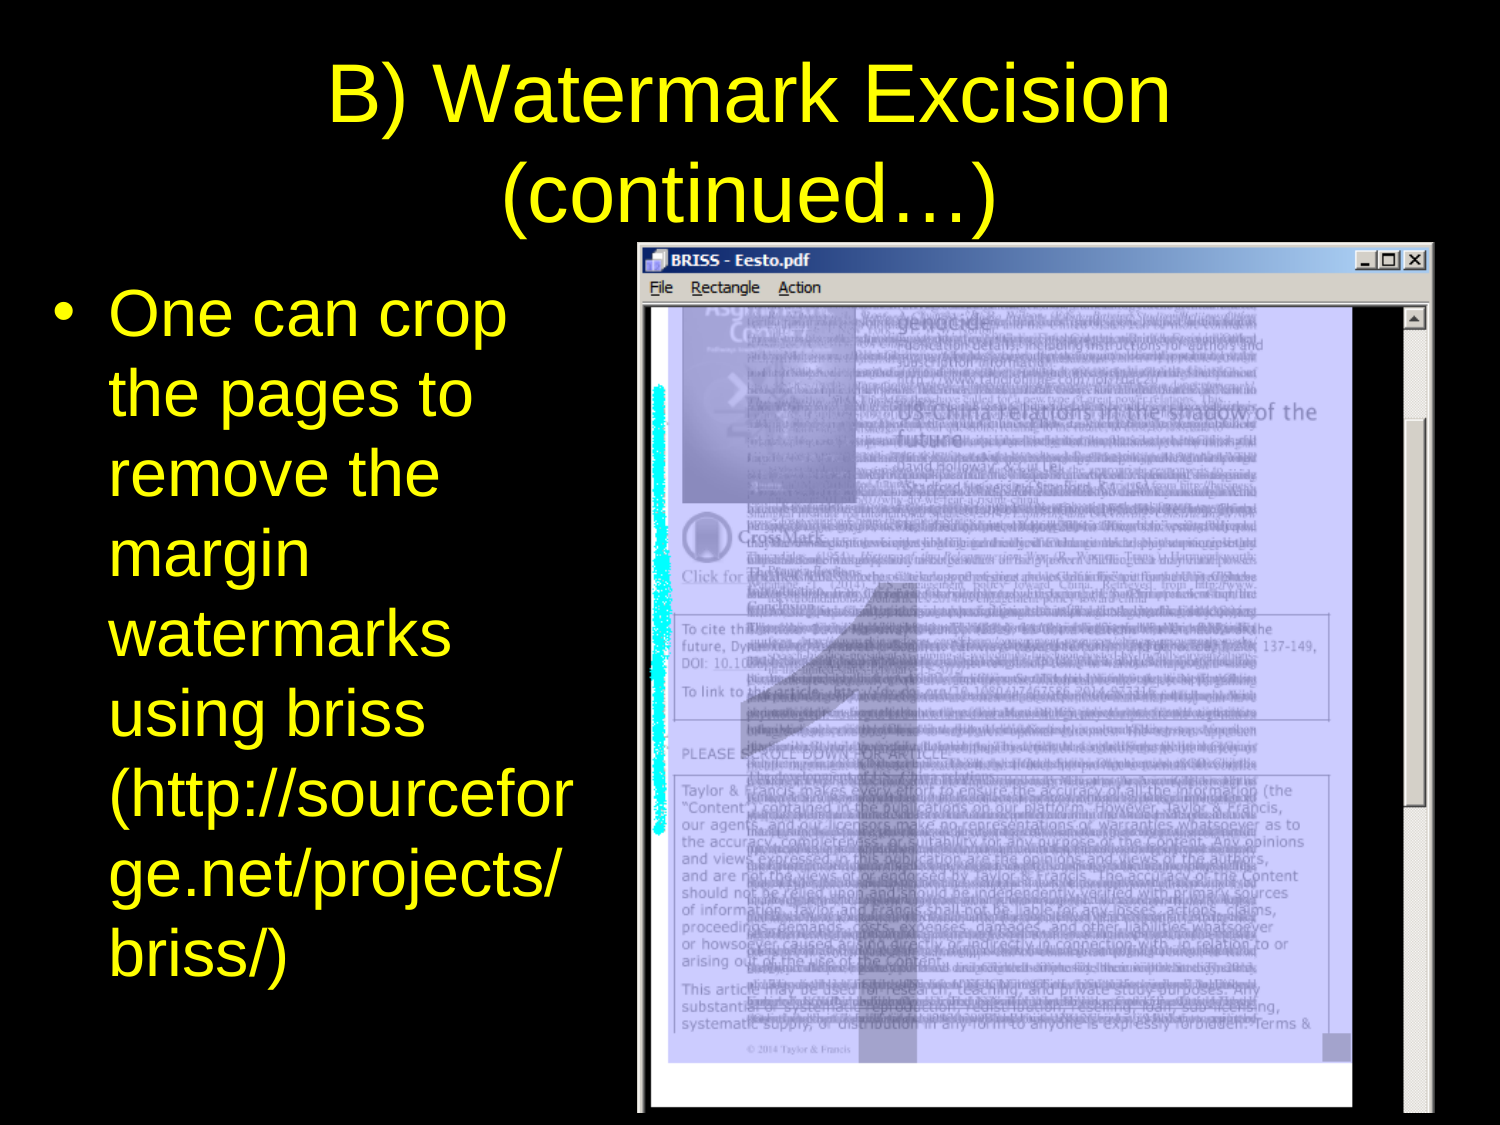

B) Watermark Excision (continued…)
# One can crop the pages to remove the margin watermarks using briss (http://sourceforge.net/projects/briss/)